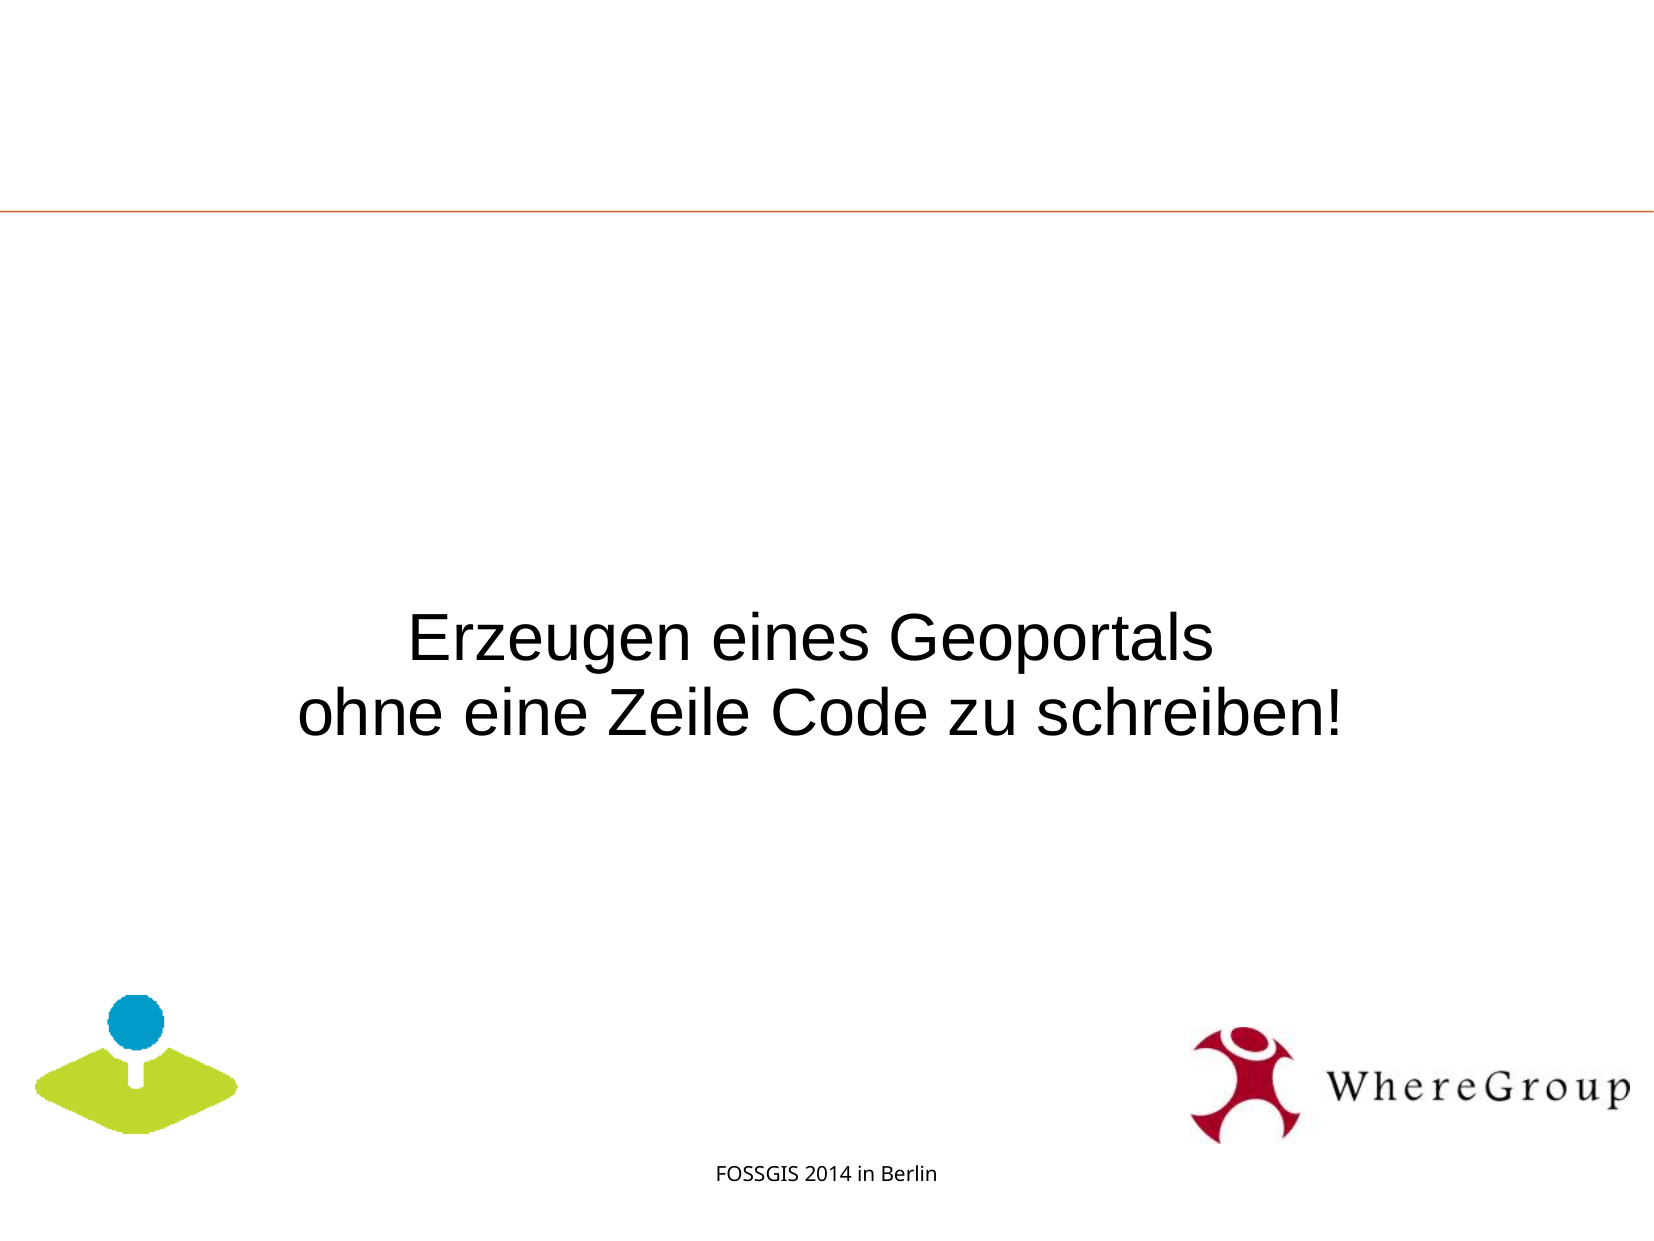

# Erzeugen eines Geoportals
ohne eine Zeile Code zu schreiben!
Mapbender - Einführung zum Mapbender Projekt (Astrid Ede)